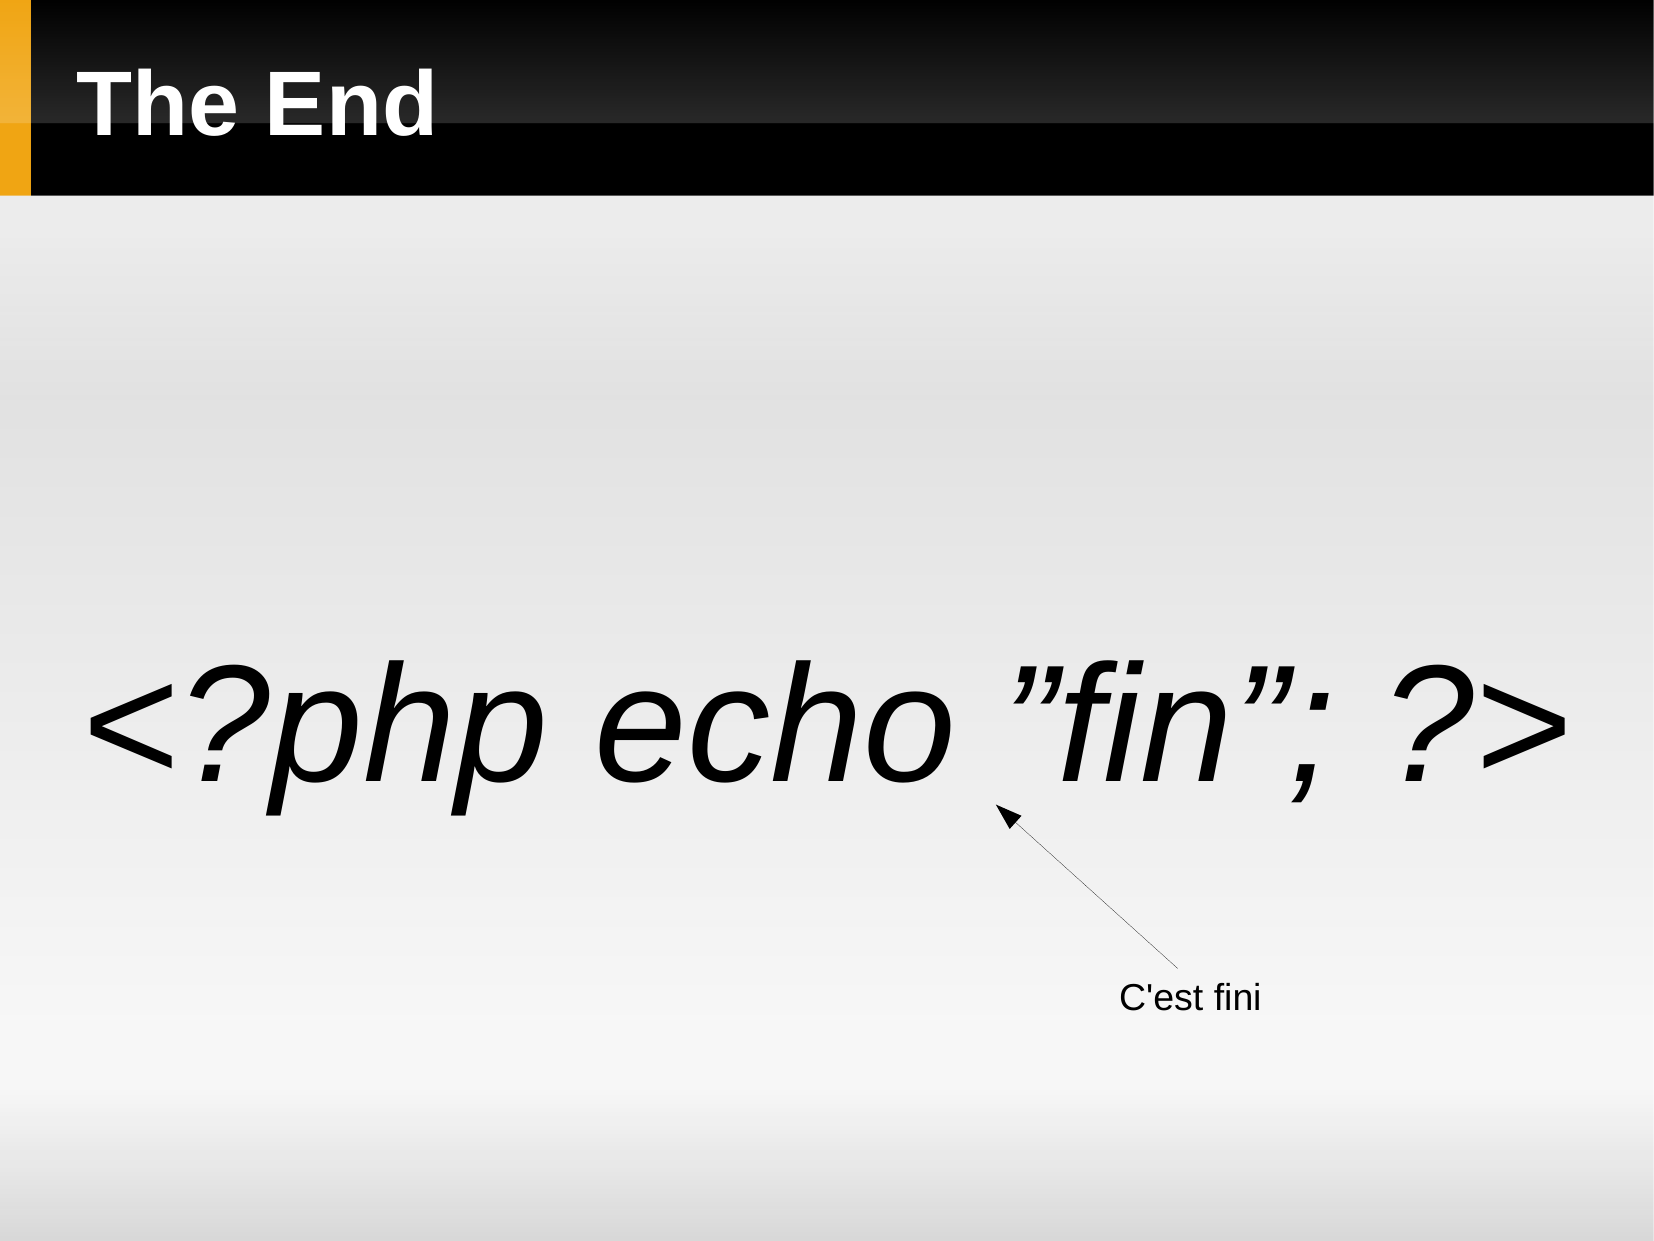

# The End
<?php echo ”fin”; ?>
C'est fini